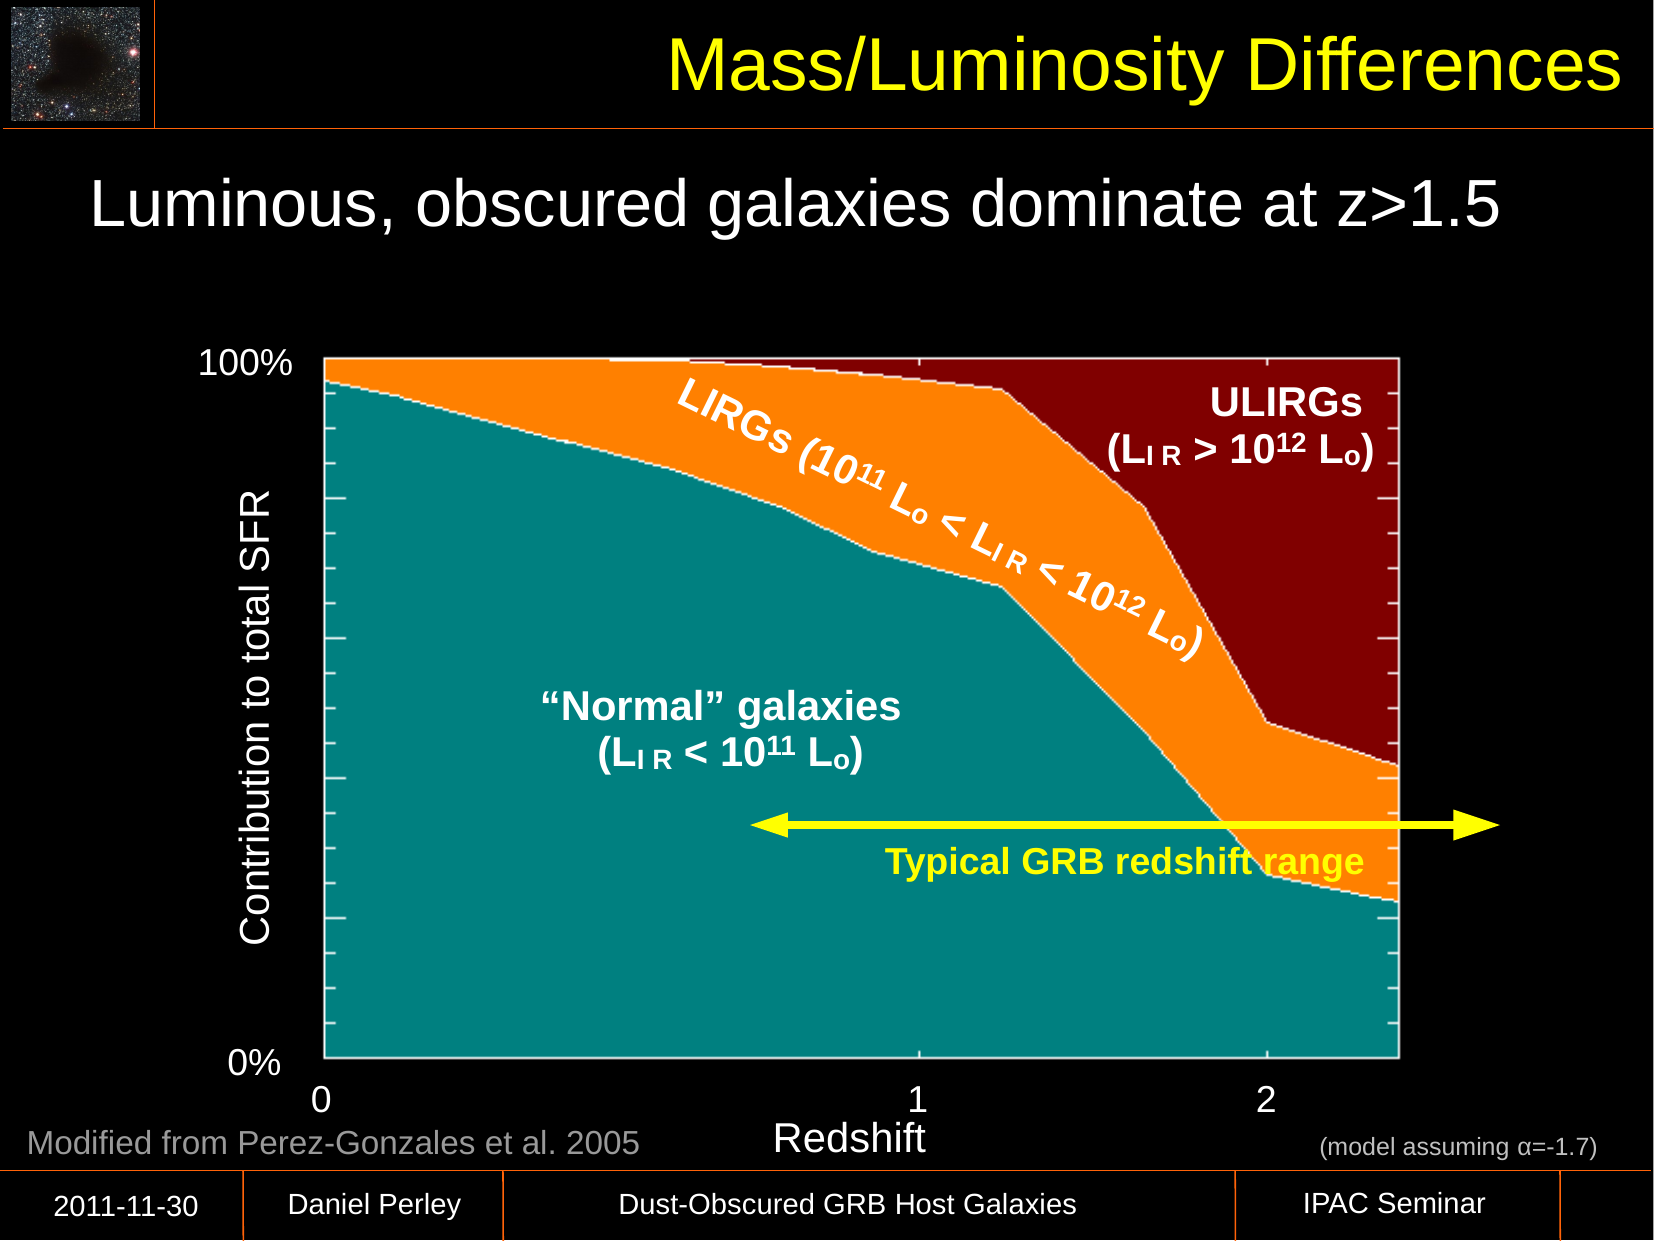

# Mass/Luminosity Differences
Luminous, obscured galaxies dominate at z>1.5
100%
ULIRGs
(LI R > 1012 Lo)
LIRGs (1011 Lo < LI R < 1012 Lo)
Contribution to total SFR
“Normal” galaxies
 (LI R < 1011 Lo)
Typical GRB redshift range
0%
0
1
2
Redshift
Modified from Perez-Gonzales et al. 2005
(model assuming α=-1.7)
2011-11-30